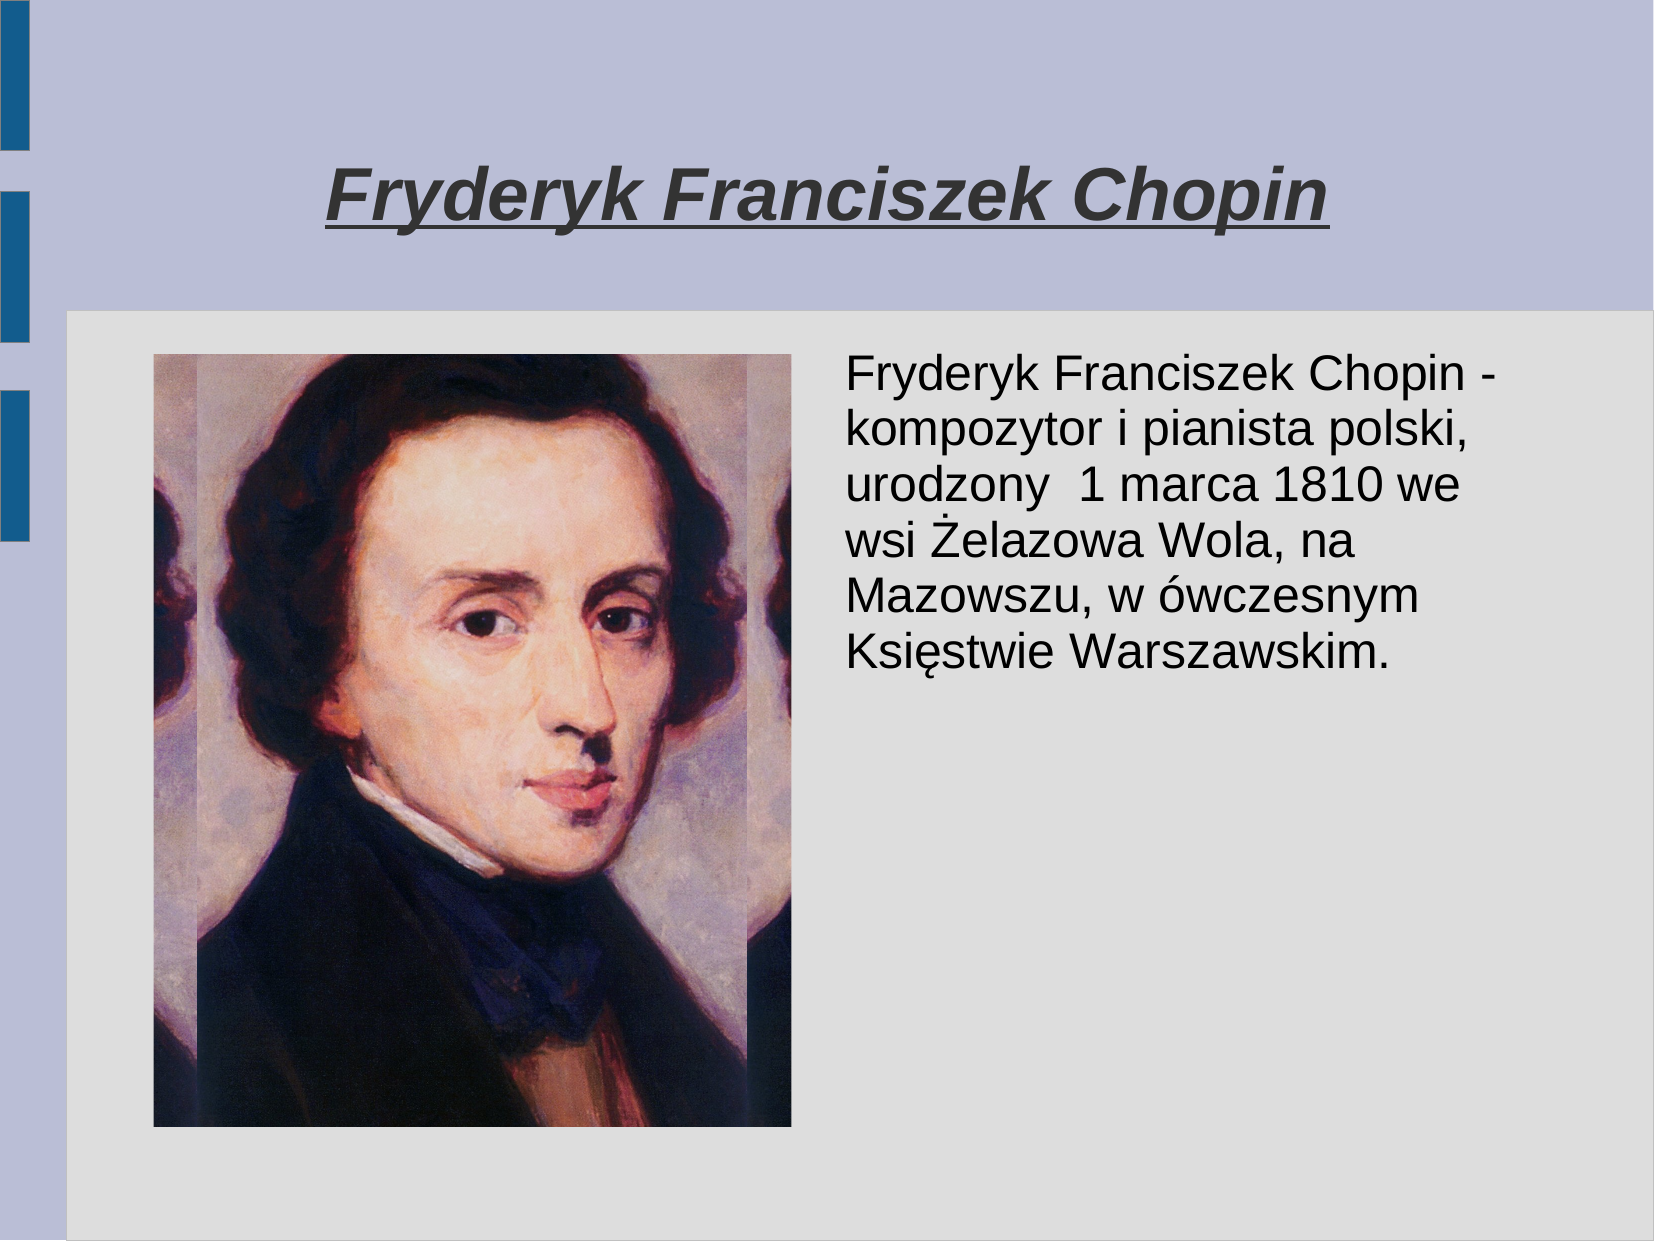

# Fryderyk Franciszek Chopin
Fryderyk Franciszek Chopin - kompozytor i pianista polski, urodzony 1 marca 1810 we wsi Żelazowa Wola, na Mazowszu, w ówczesnym Księstwie Warszawskim.